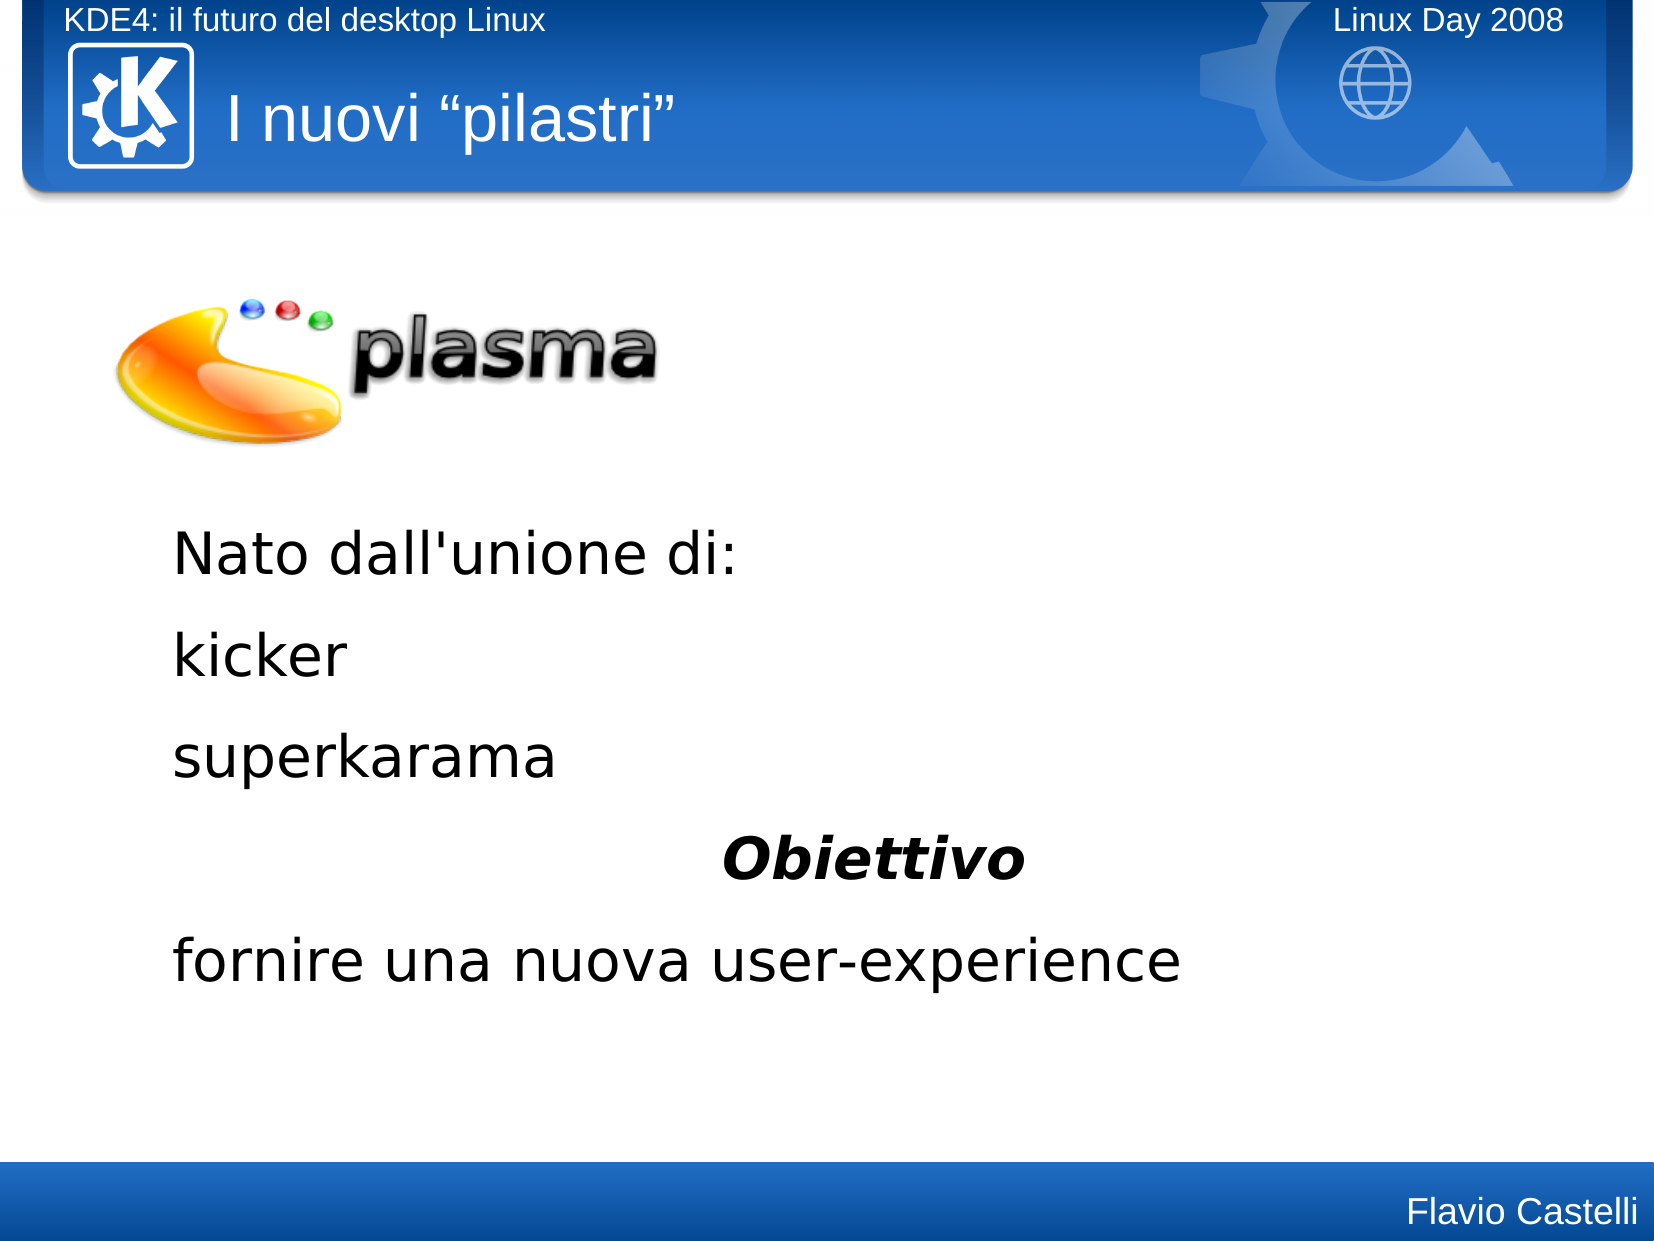

# I nuovi “pilastri”
Nato dall'unione di:
kicker
superkarama
Obiettivo
fornire una nuova user-experience